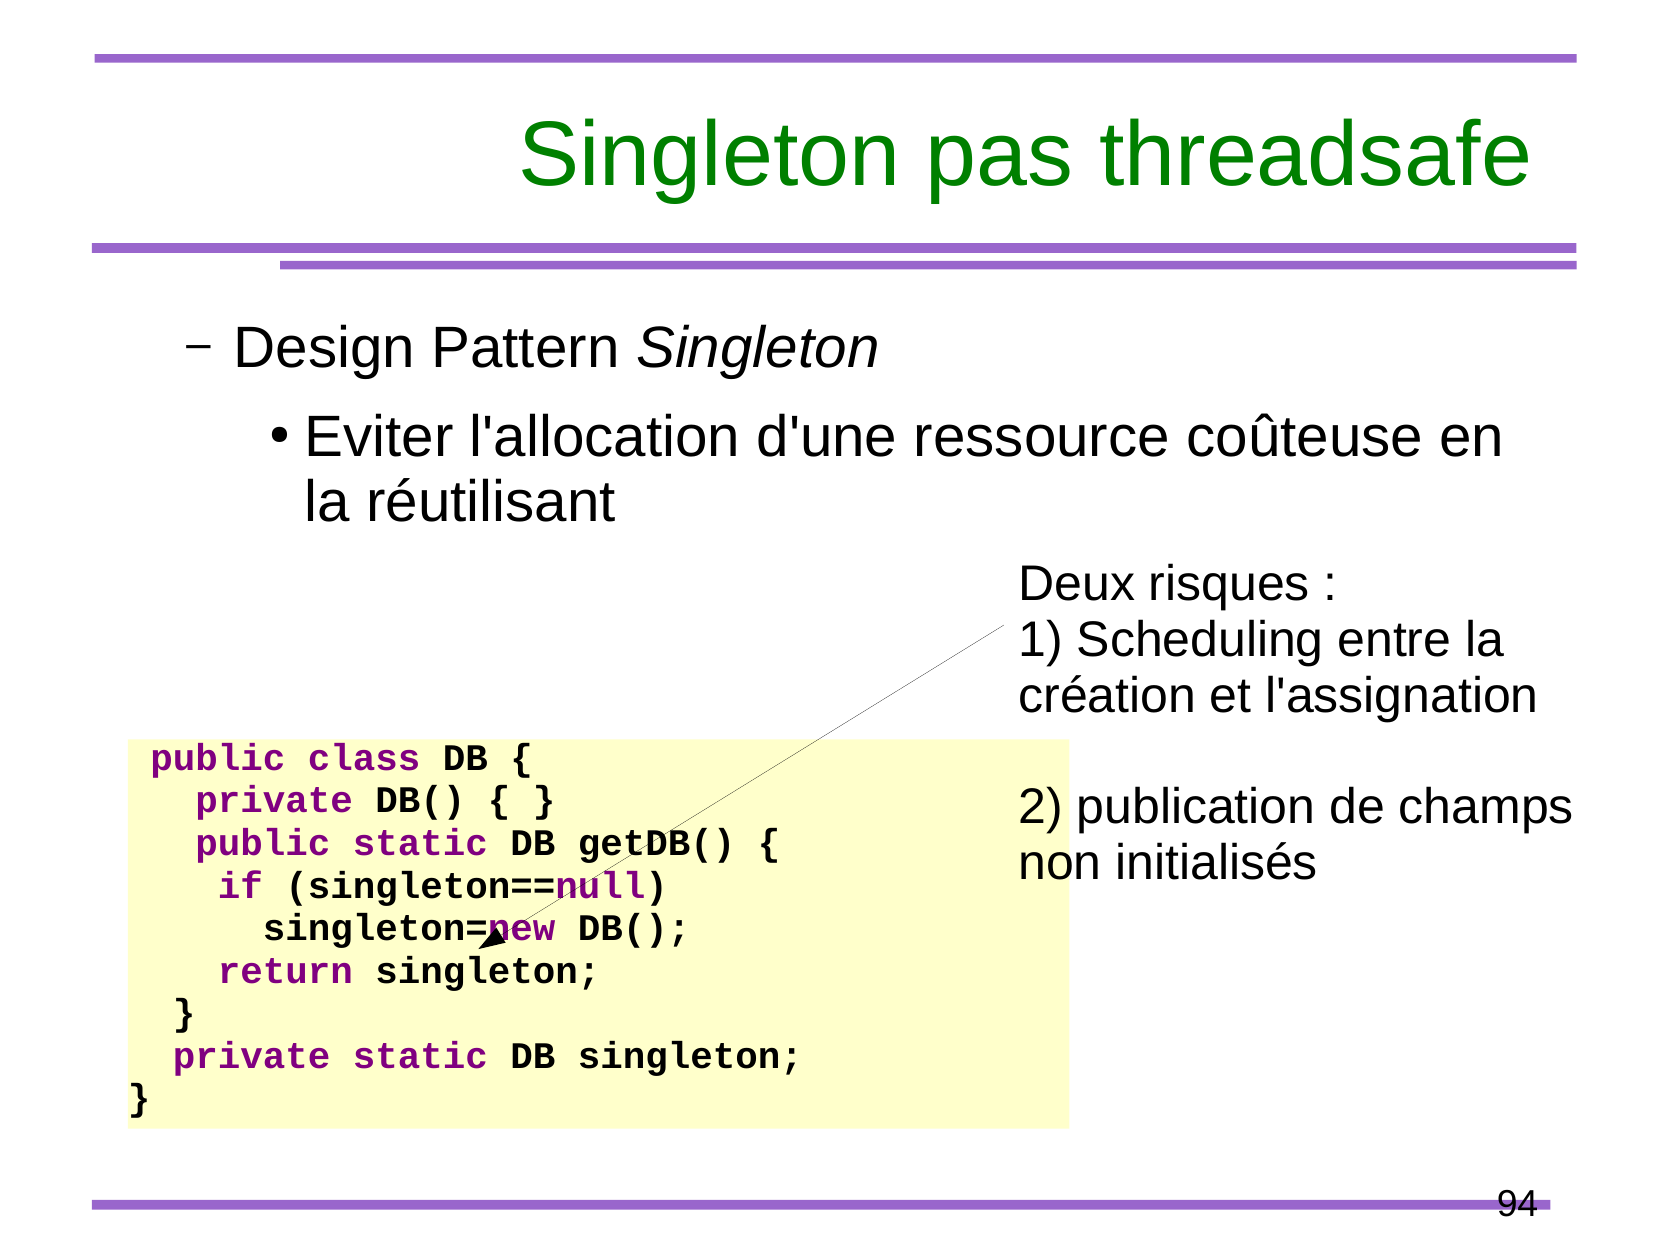

# Singleton pas threadsafe
Design Pattern Singleton
Eviter l'allocation d'une ressource coûteuse en la réutilisant
Deux risques :
1) Scheduling entre la création et l'assignation
2) publication de champs non initialisés
 public class DB {
 private DB() { }
 public static DB getDB() {
 if (singleton==null)
 singleton=new DB();
 return singleton;
 }
 private static DB singleton;
}
}